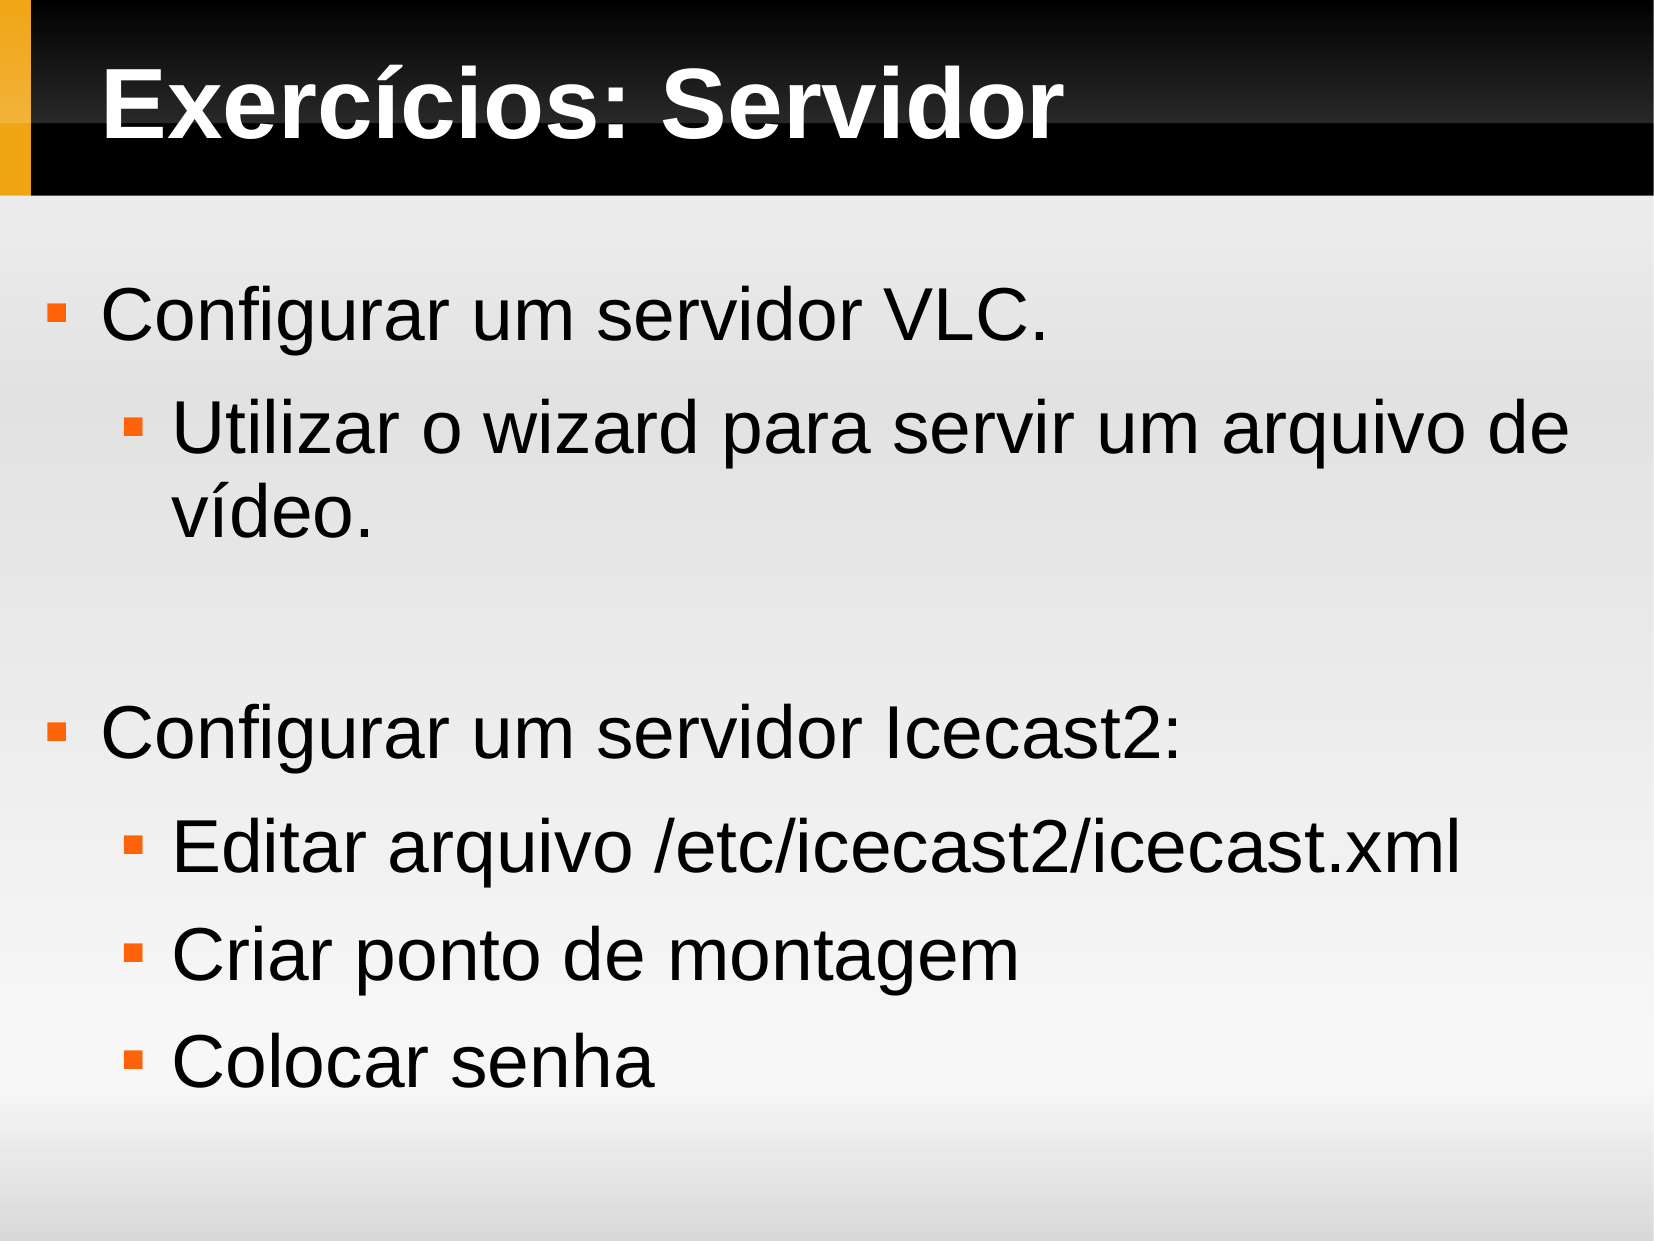

# Exercícios: Servidor
Configurar um servidor VLC.
Utilizar o wizard para servir um arquivo de vídeo.
Configurar um servidor Icecast2:
Editar arquivo /etc/icecast2/icecast.xml
Criar ponto de montagem
Colocar senha